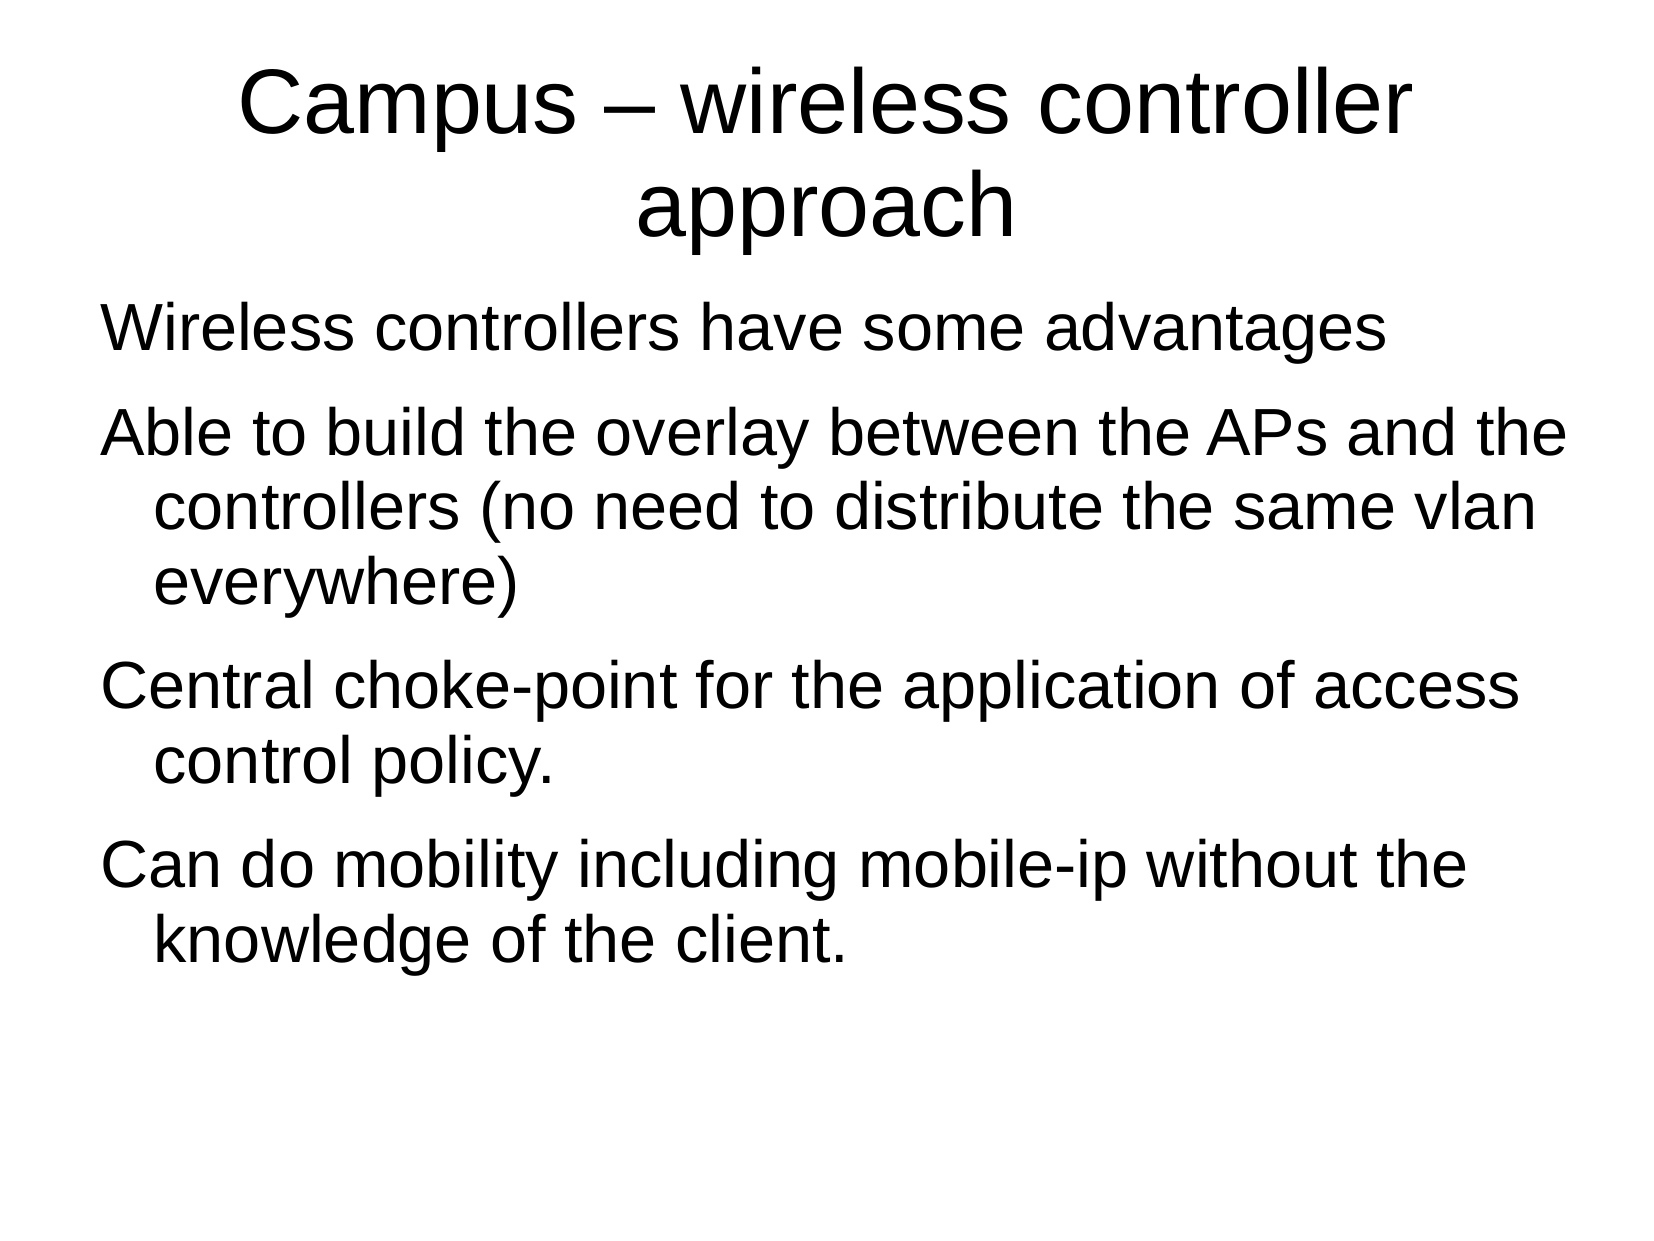

# Campus – wireless controller approach
Wireless controllers have some advantages
Able to build the overlay between the APs and the controllers (no need to distribute the same vlan everywhere)
Central choke-point for the application of access control policy.
Can do mobility including mobile-ip without the knowledge of the client.